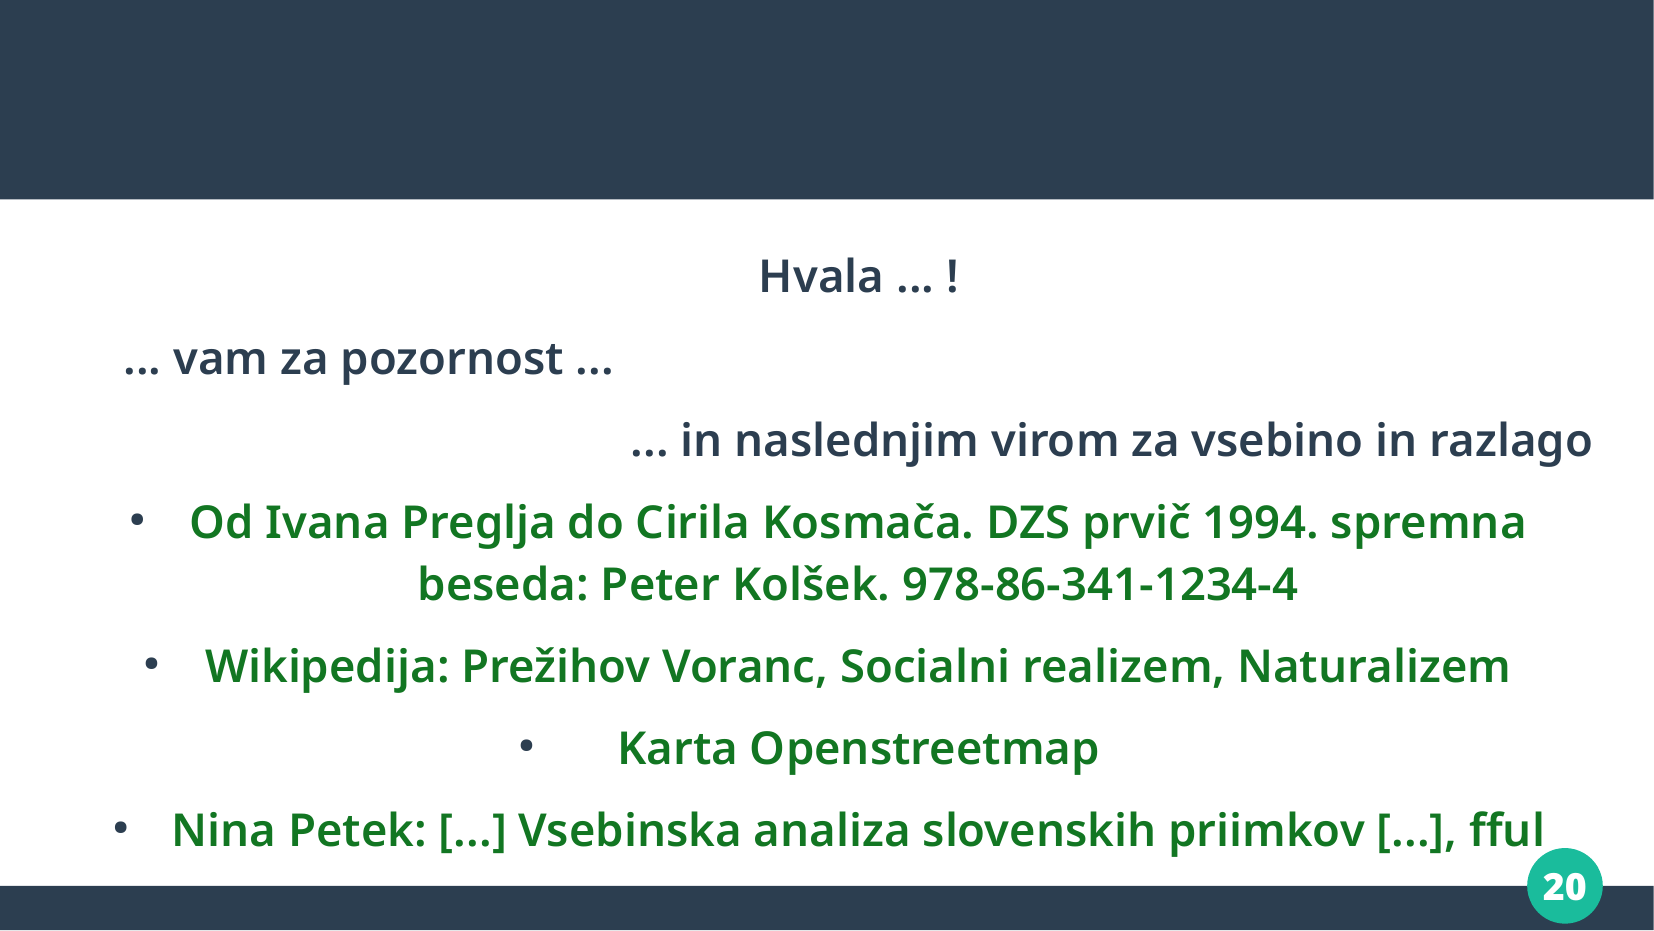

#
Hvala ... !
... vam za pozornost ...
... in naslednjim virom za vsebino in razlago
Od Ivana Preglja do Cirila Kosmača. DZS prvič 1994. spremna beseda: Peter Kolšek. 978-86-341-1234-4
Wikipedija: Prežihov Voranc, Socialni realizem, Naturalizem
Karta Openstreetmap
Nina Petek: [...] Vsebinska analiza slovenskih priimkov [...], fful